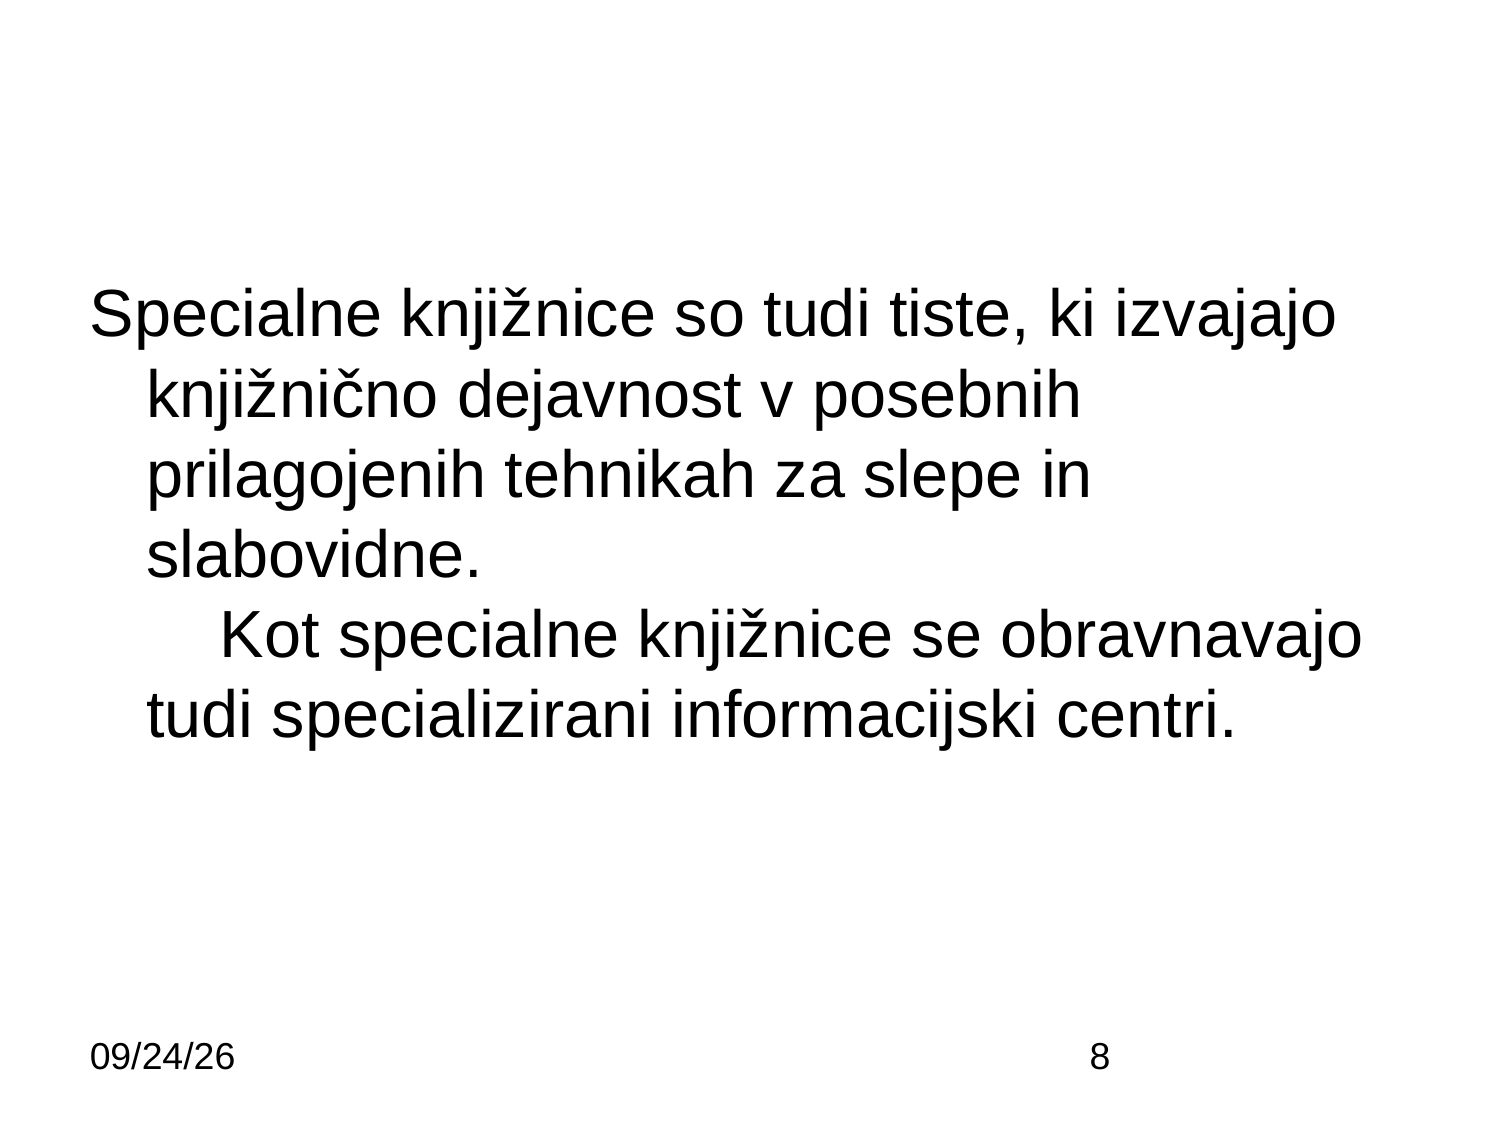

#
Specialne knjižnice so tudi tiste, ki izvajajo knjižnično dejavnost v posebnih prilagojenih tehnikah za slepe in slabovidne.
    Kot specialne knjižnice se obravnavajo tudi specializirani informacijski centri.
8